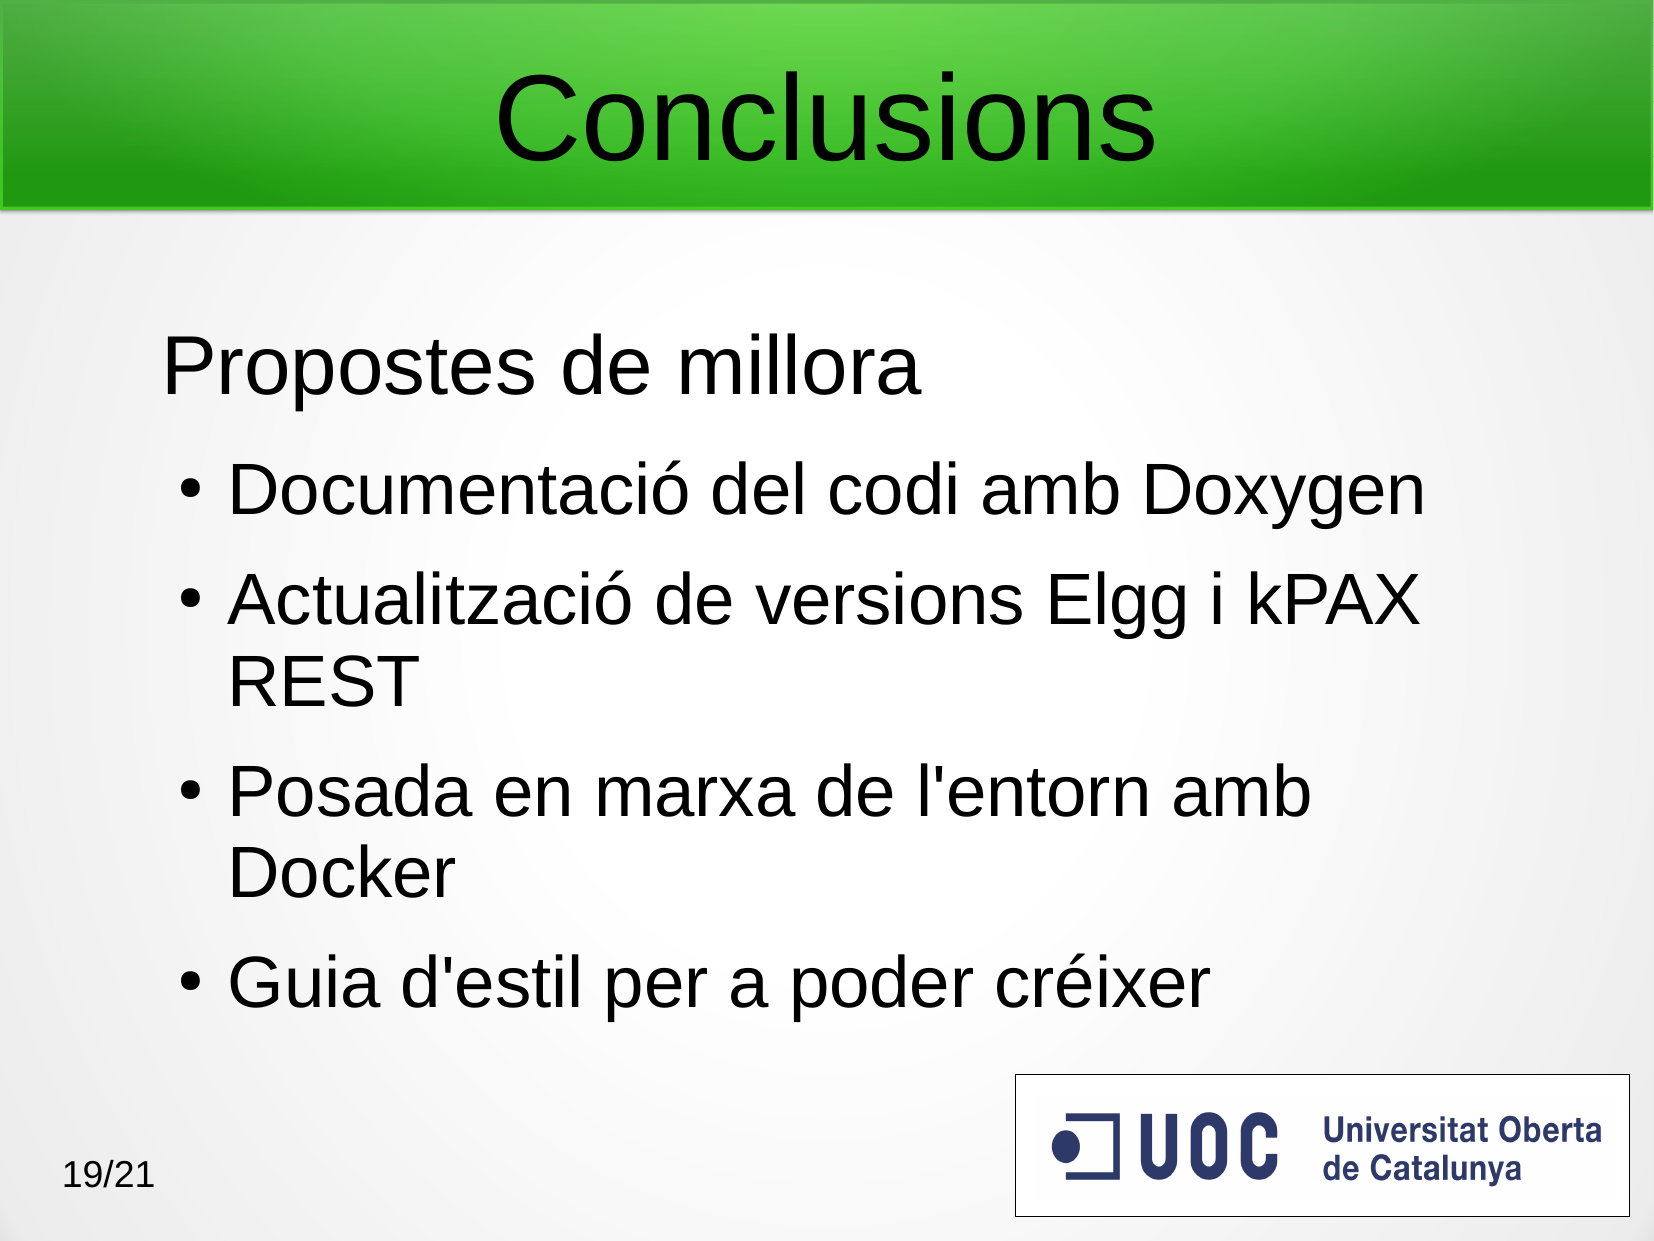

# Conclusions
Propostes de millora
Documentació del codi amb Doxygen
Actualització de versions Elgg i kPAX REST
Posada en marxa de l'entorn amb Docker
Guia d'estil per a poder créixer